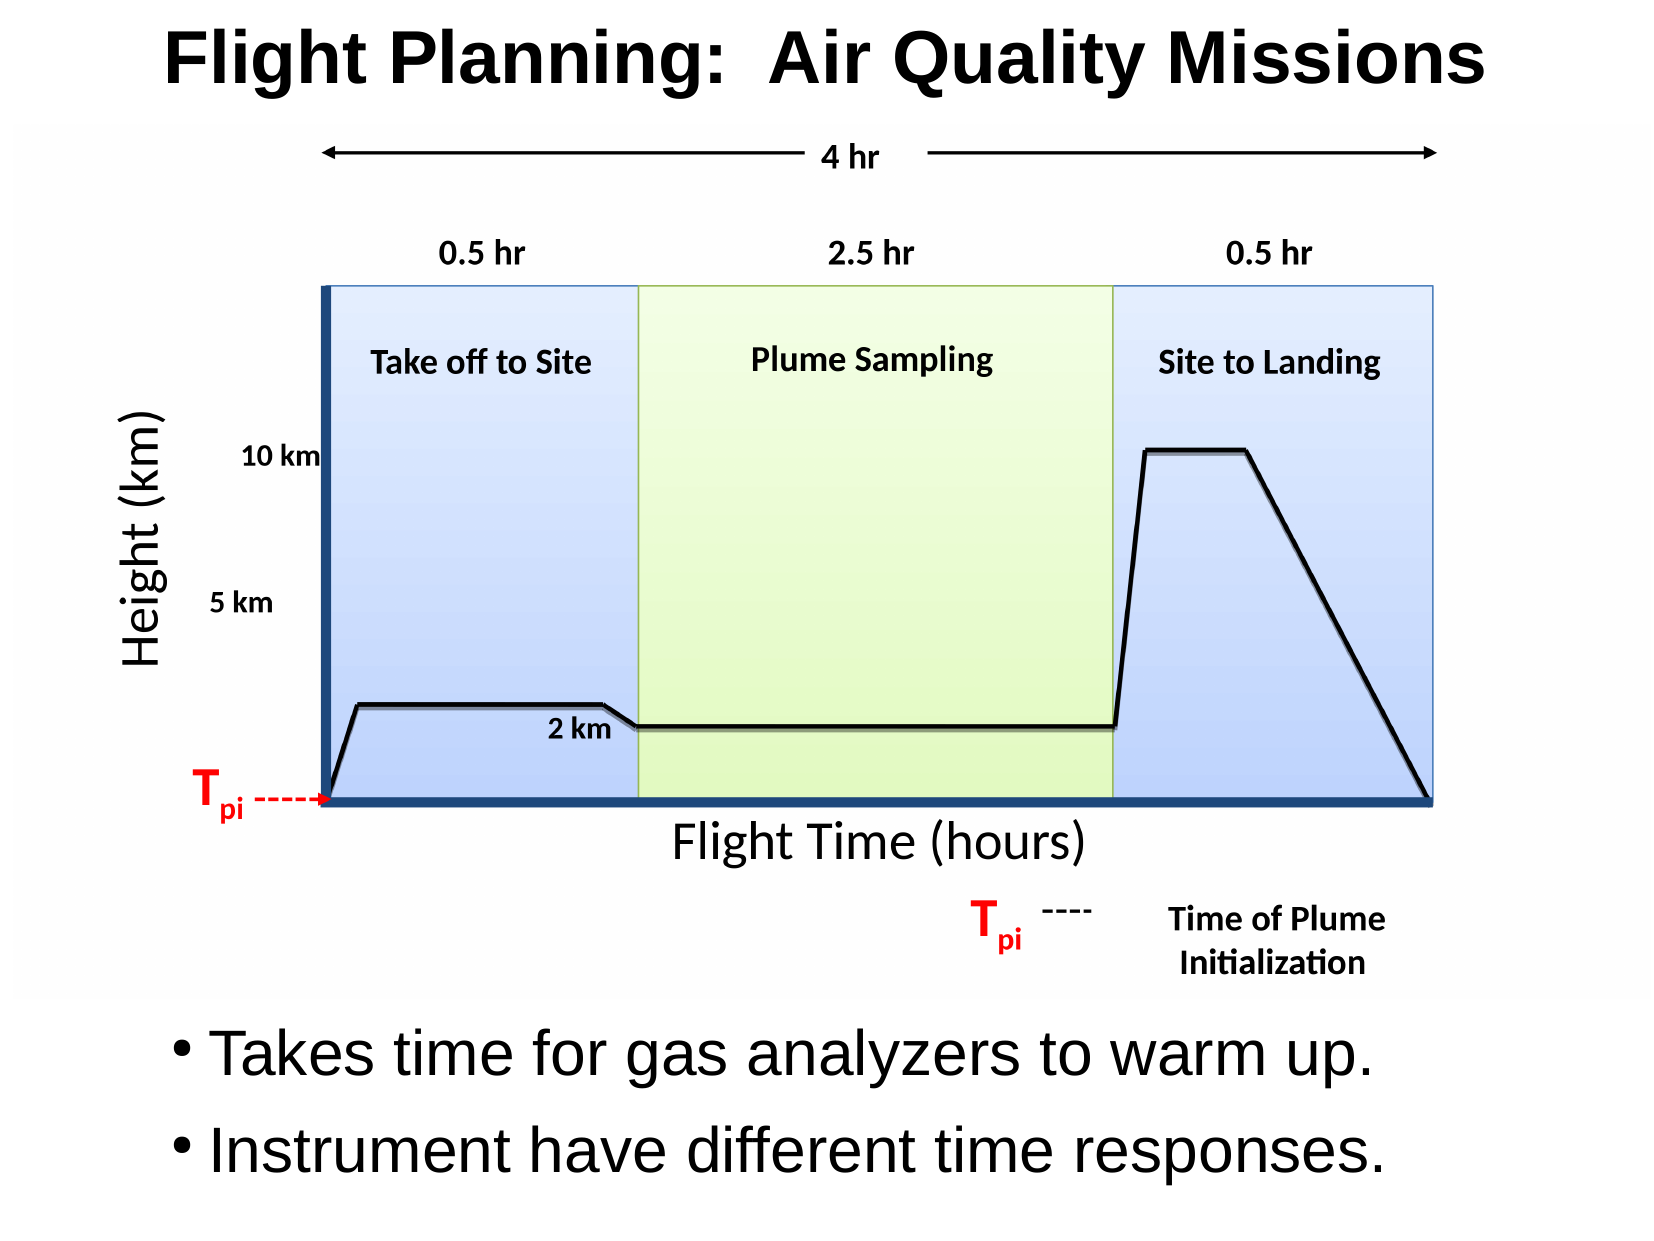

Flight Planning: Air Quality Missions
# Takes time for gas analyzers to warm up.
Instrument have different time responses.